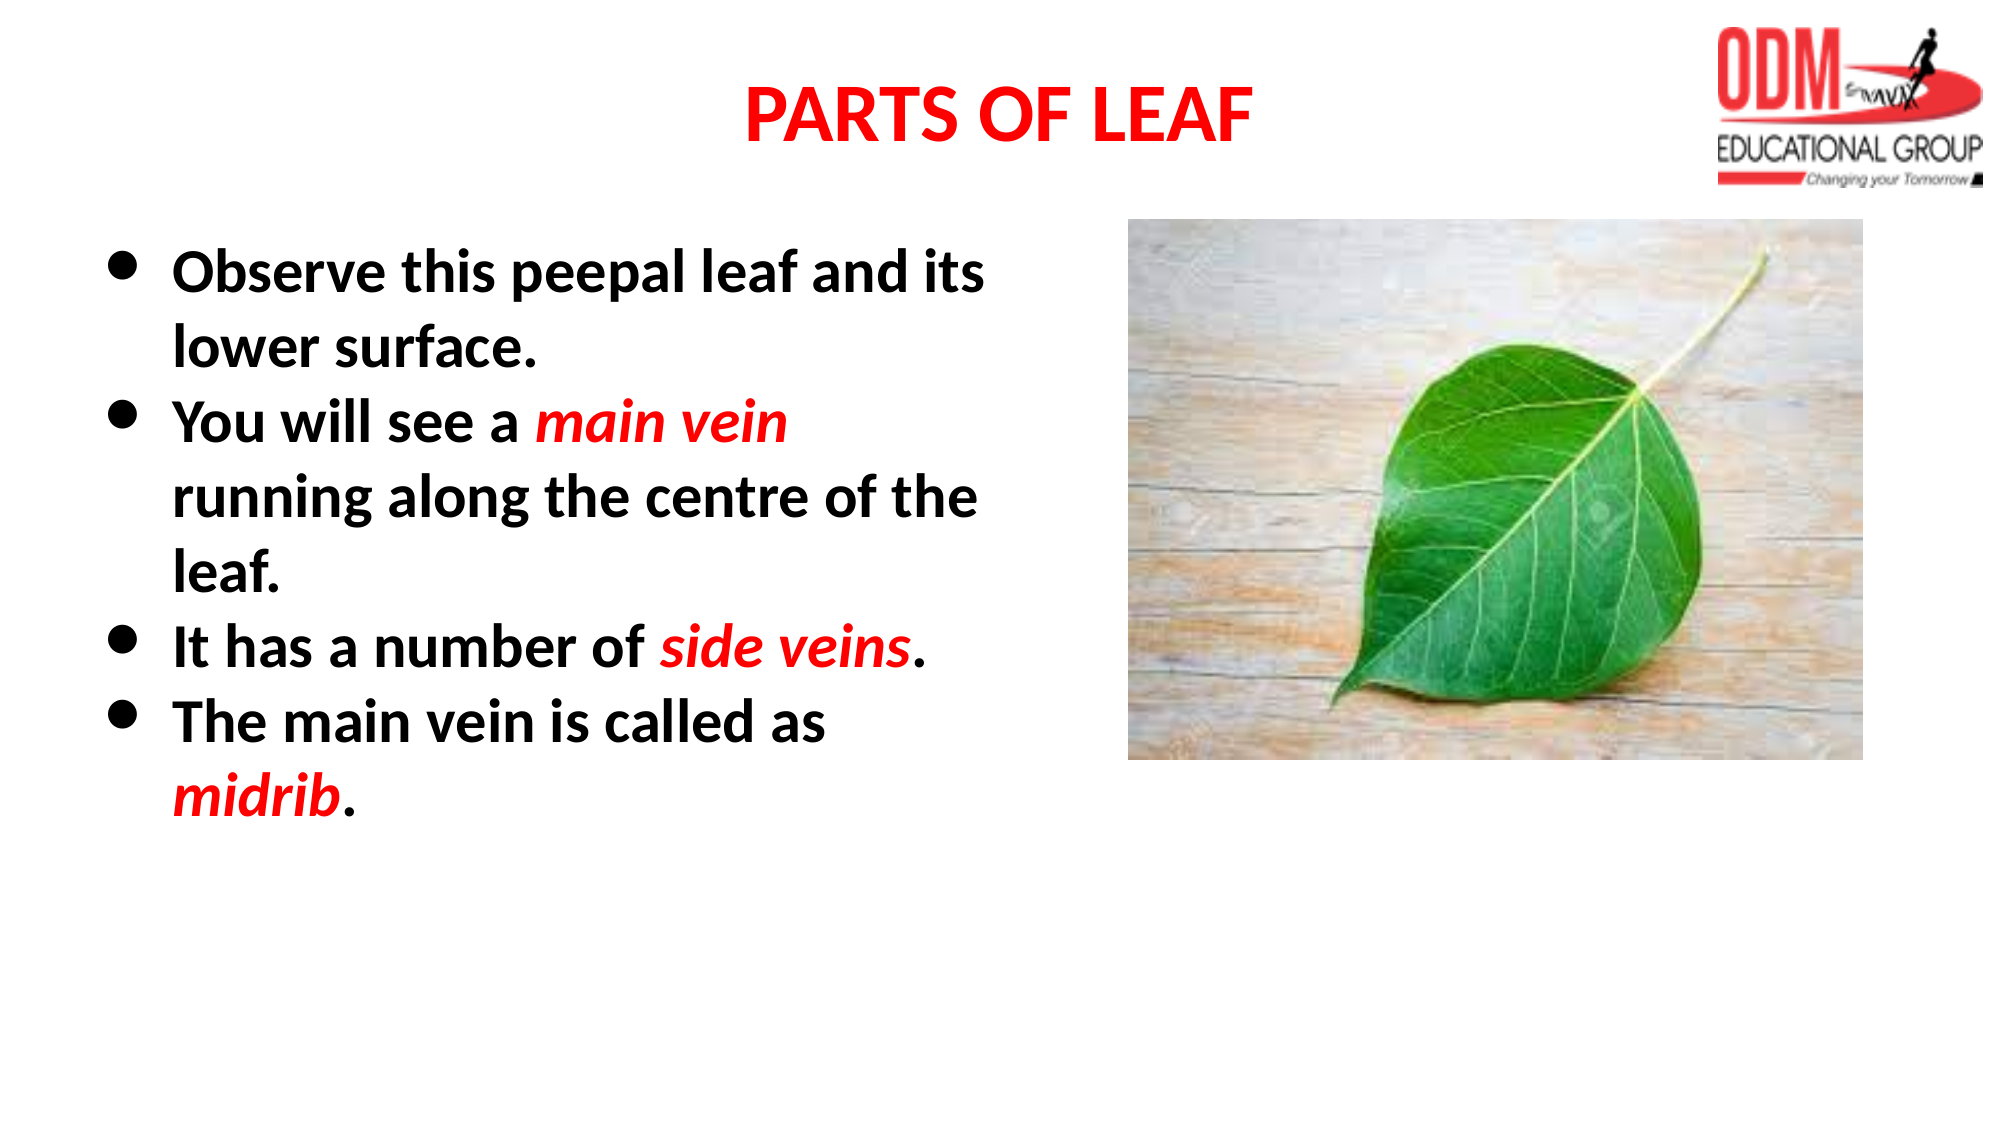

# PARTS OF LEAF
Observe this peepal leaf and its lower surface.
You will see a main vein running along the centre of the leaf.
It has a number of side veins.
The main vein is called as midrib.